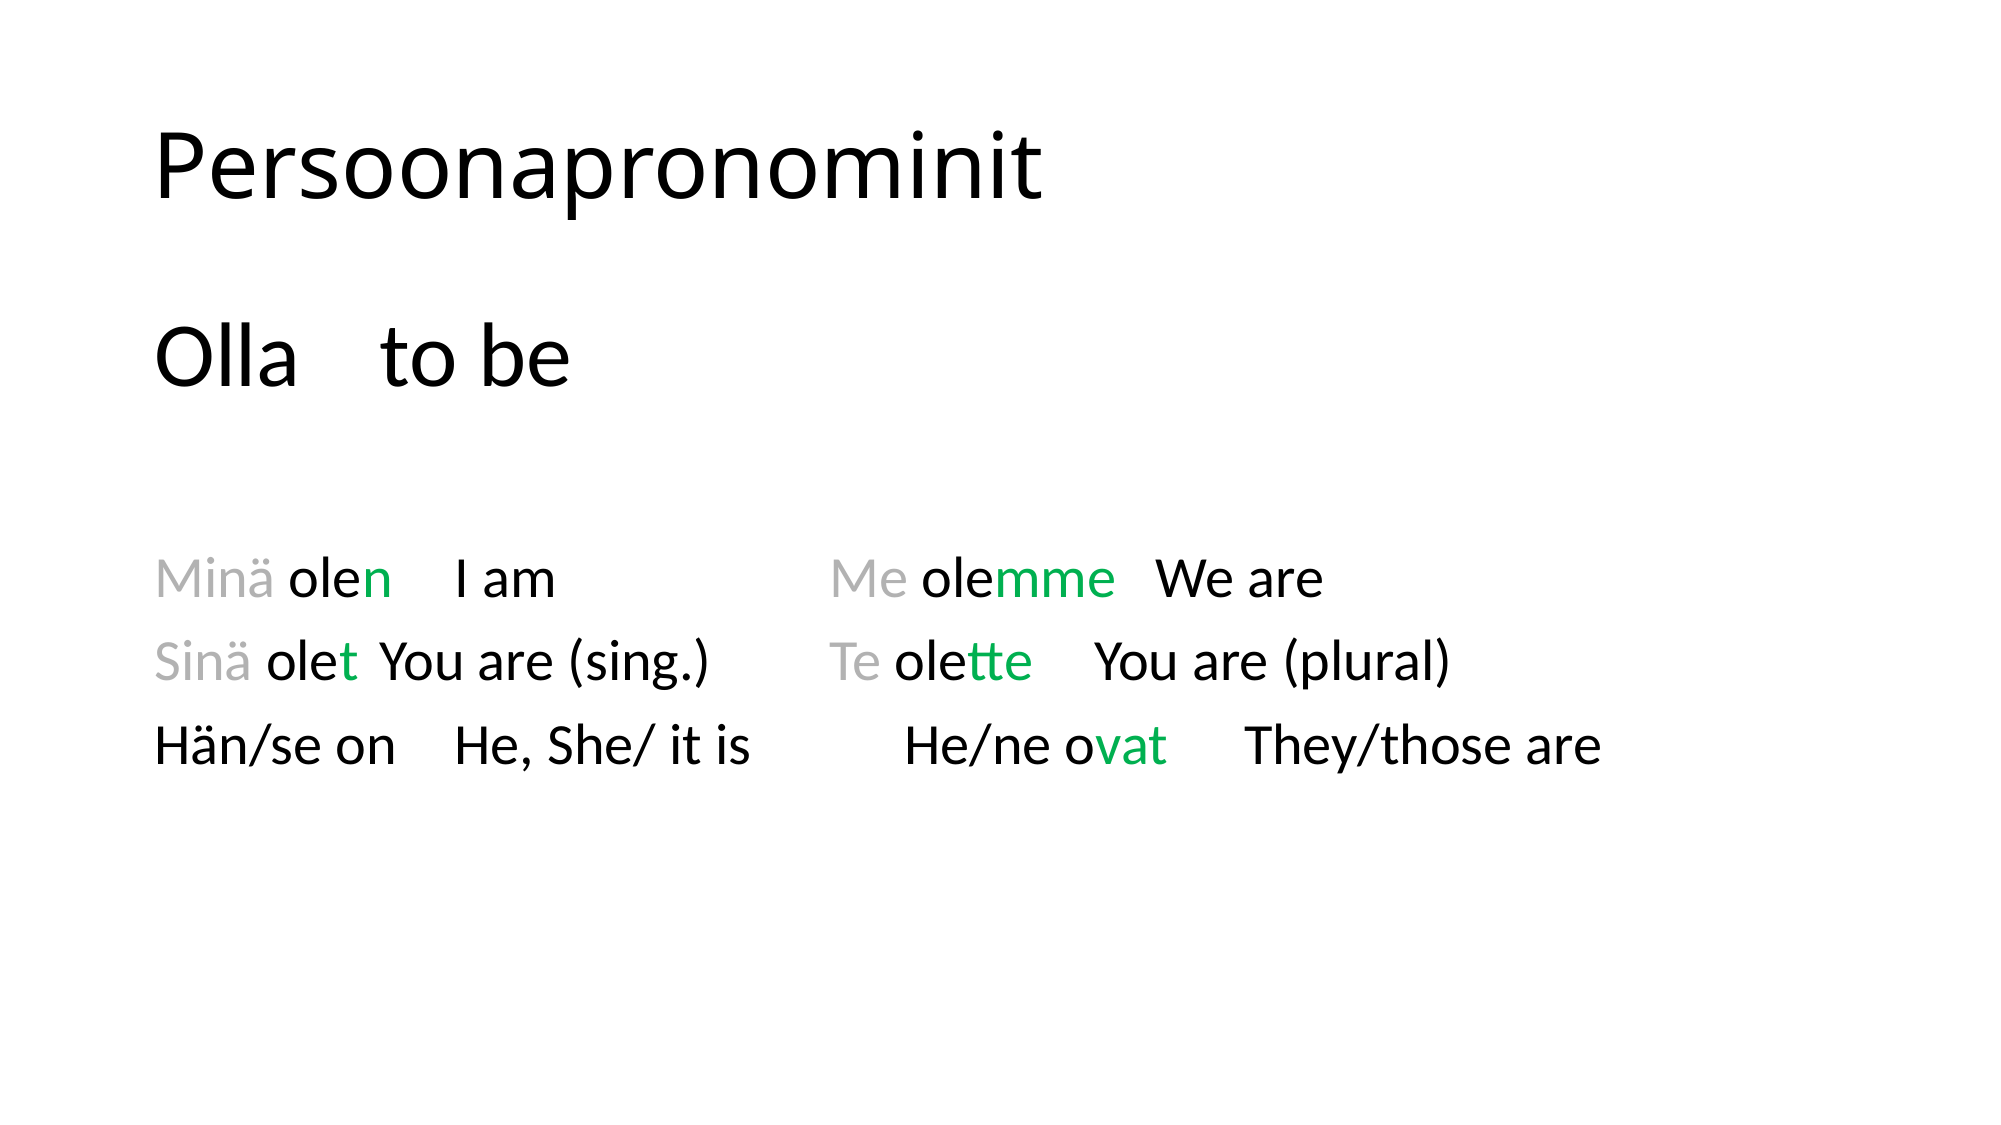

# Persoonapronominit
Olla 	to be
Minä olen	I am				Me olemme	 We are
Sinä olet	You are (sing.)		Te olette	 You are (plural)
Hän/se on 	He, She/ it is			He/ne ovat	 They/those are